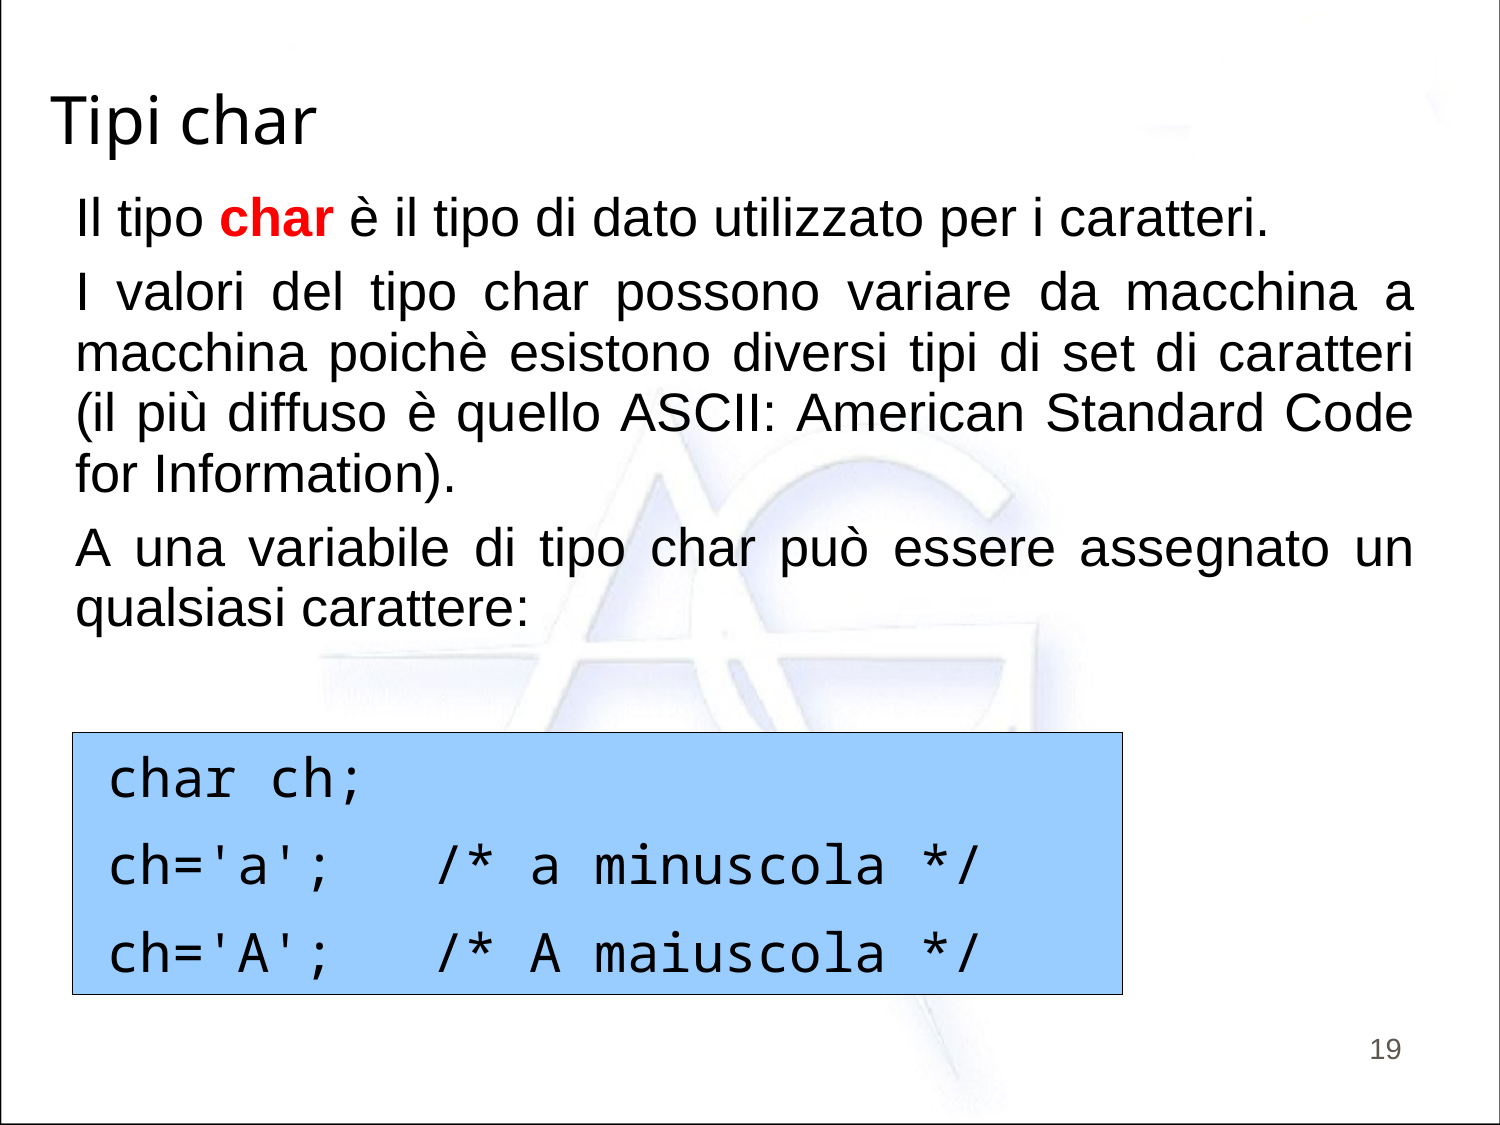

# Tipi char
Il tipo char è il tipo di dato utilizzato per i caratteri.
I valori del tipo char possono variare da macchina a macchina poichè esistono diversi tipi di set di caratteri (il più diffuso è quello ASCII: American Standard Code for Information).
A una variabile di tipo char può essere assegnato un qualsiasi carattere:
 char ch;
 ch='a'; /* a minuscola */
 ch='A'; /* A maiuscola */
19